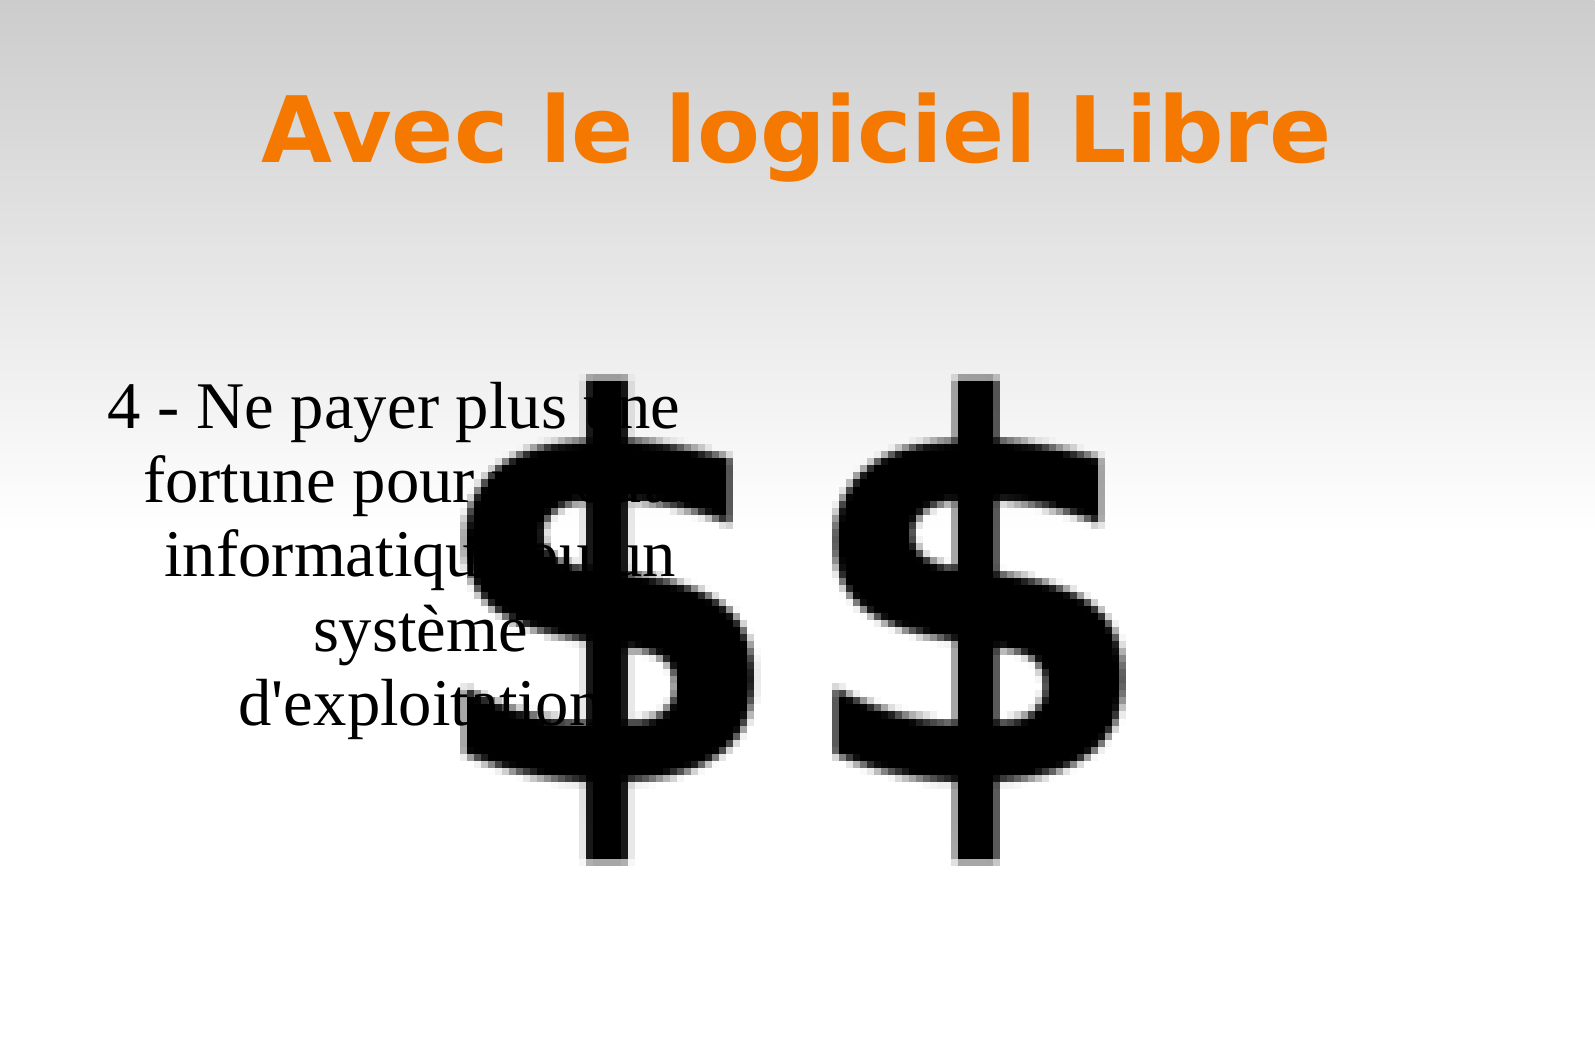

# Avec le logiciel Libre
4 - Ne payer plus une fortune pour un outil informatique ou un système d'exploitation